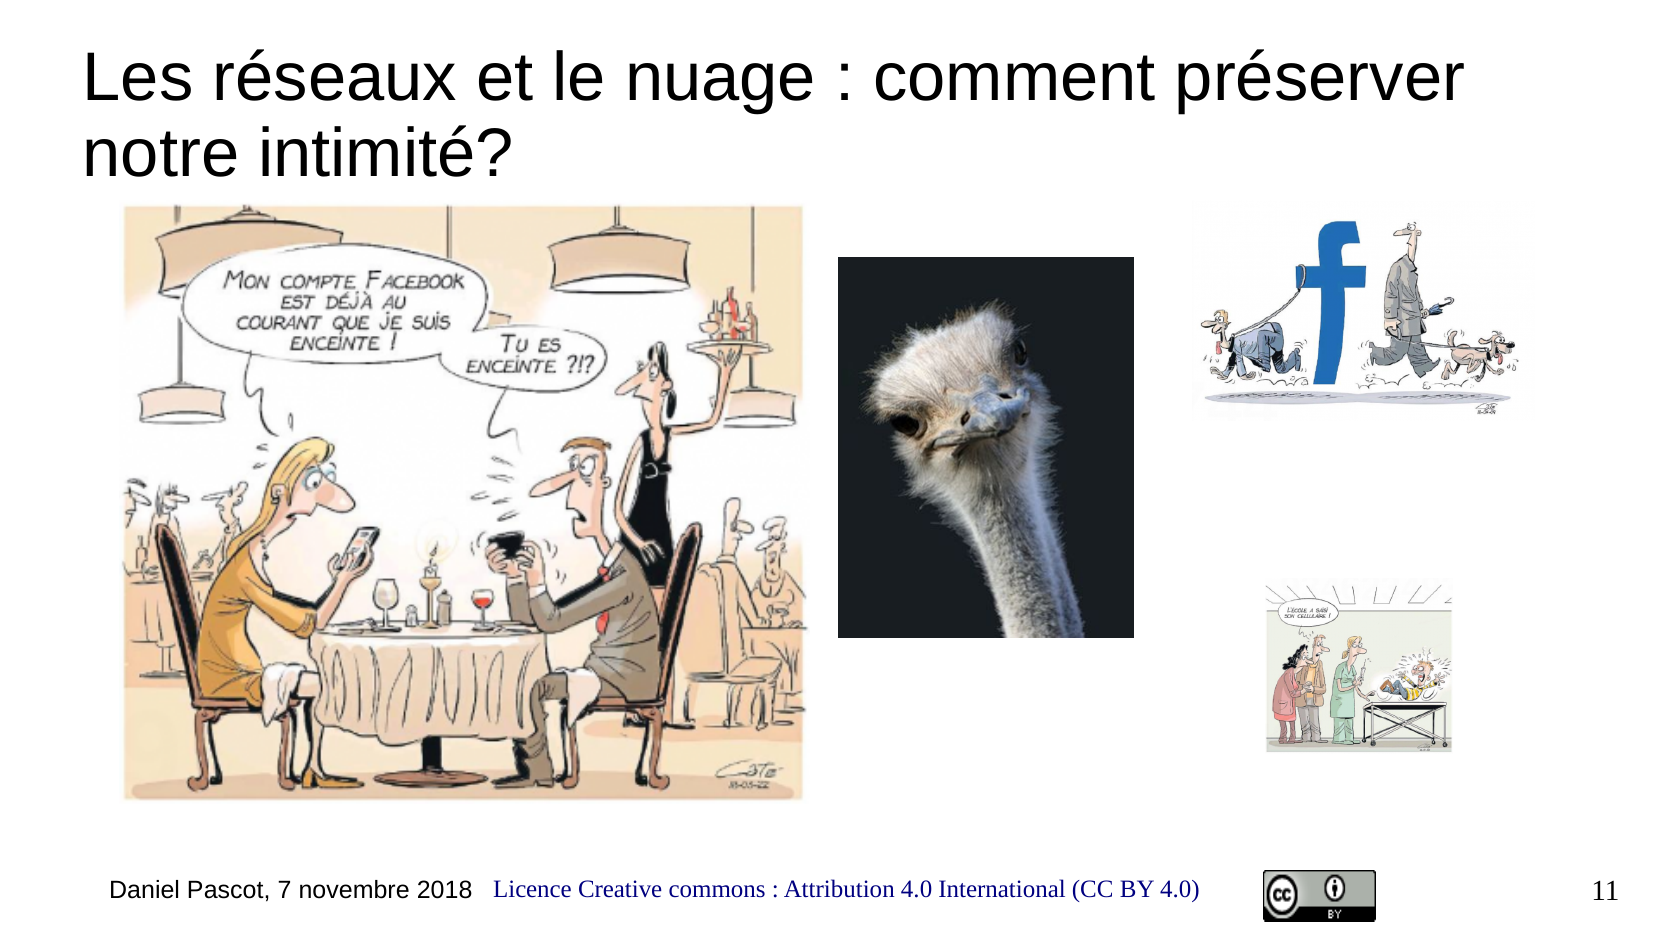

# Les réseaux et le nuage : comment préserver notre intimité?
11